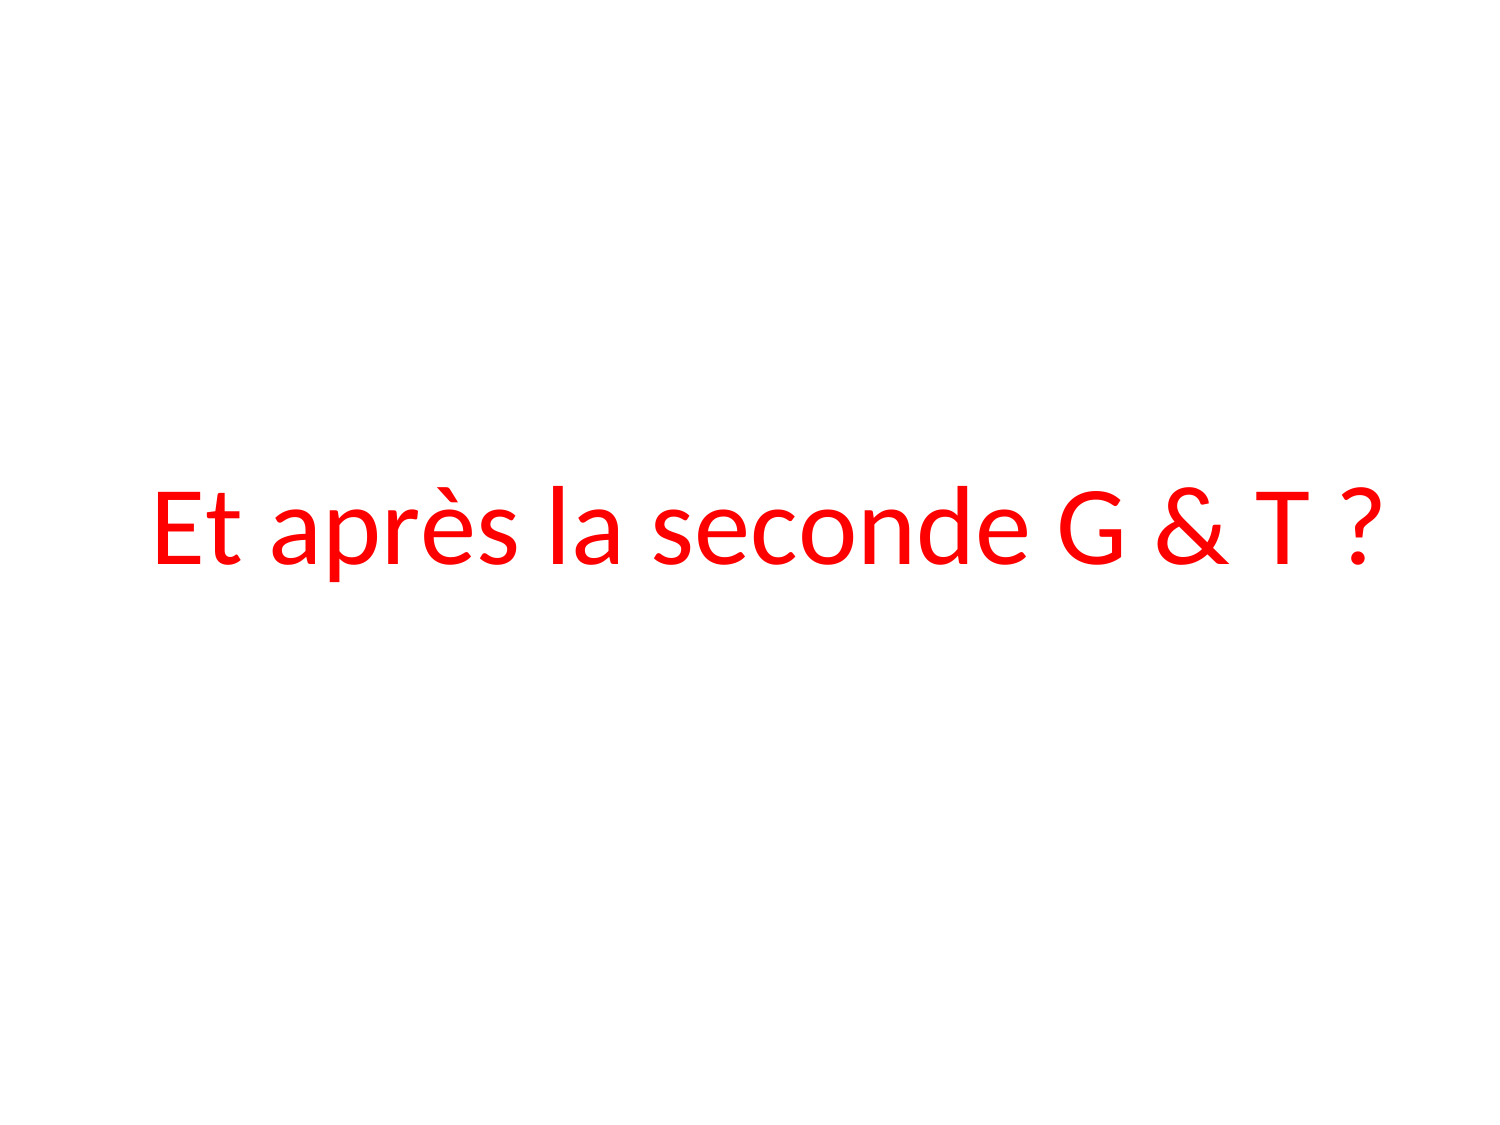

Et après la seconde G & T ?